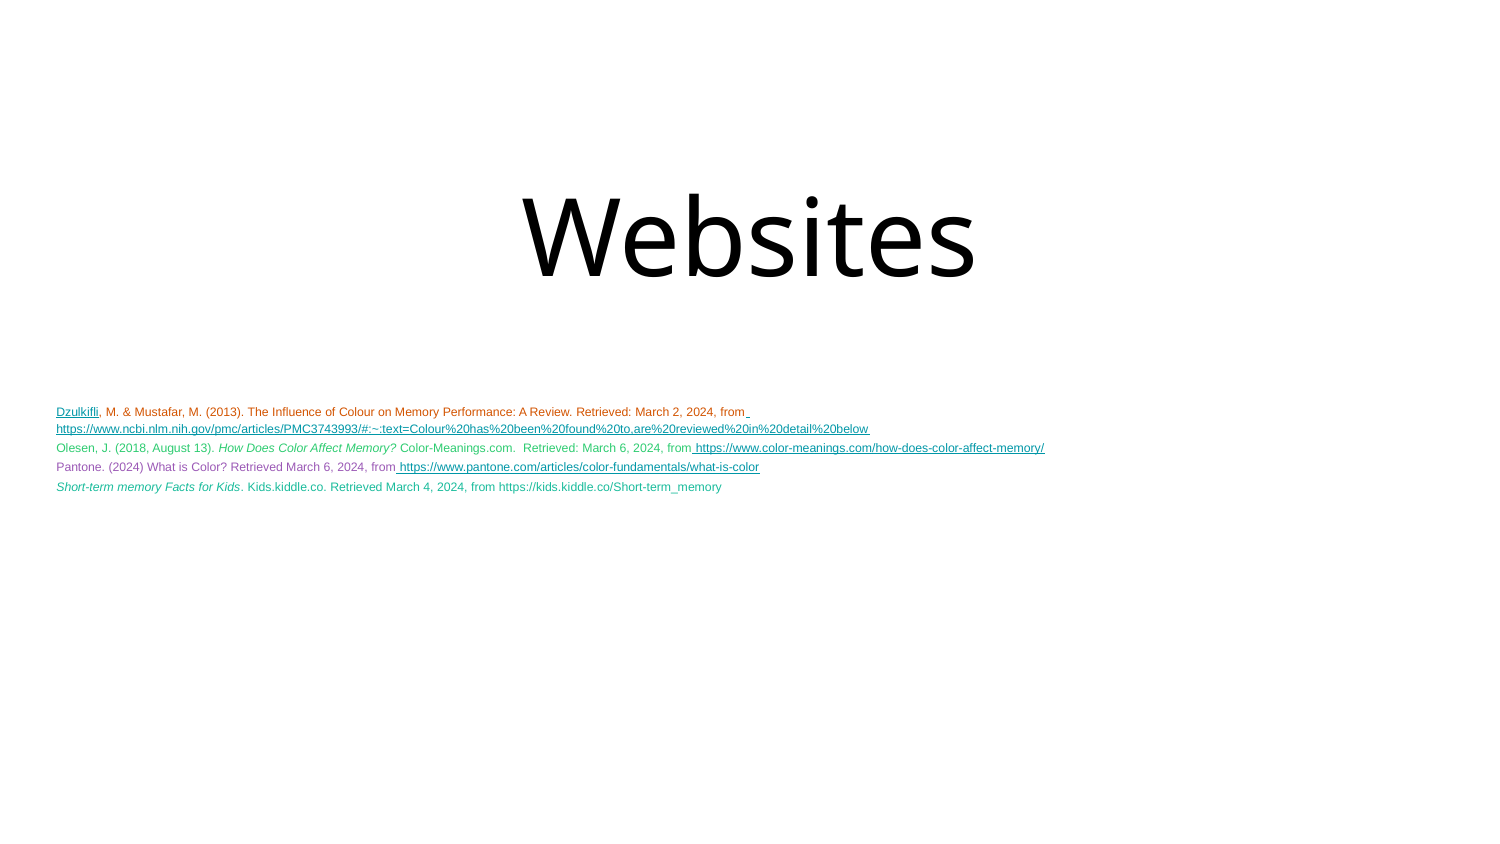

# Websites
Dzulkifli, M. & Mustafar, M. (2013). The Influence of Colour on Memory Performance: A Review. Retrieved: March 2, 2024, from https://www.ncbi.nlm.nih.gov/pmc/articles/PMC3743993/#:~:text=Colour%20has%20been%20found%20to,are%20reviewed%20in%20detail%20below
Olesen, J. (2018, August 13). How Does Color Affect Memory? Color-Meanings.com. Retrieved: March 6, 2024, from https://www.color-meanings.com/how-does-color-affect-memory/
Pantone. (2024) What is Color? Retrieved March 6, 2024, from https://www.pantone.com/articles/color-fundamentals/what-is-color
Short-term memory Facts for Kids. Kids.kiddle.co. Retrieved March 4, 2024, from https://kids.kiddle.co/Short-term_memory
‌